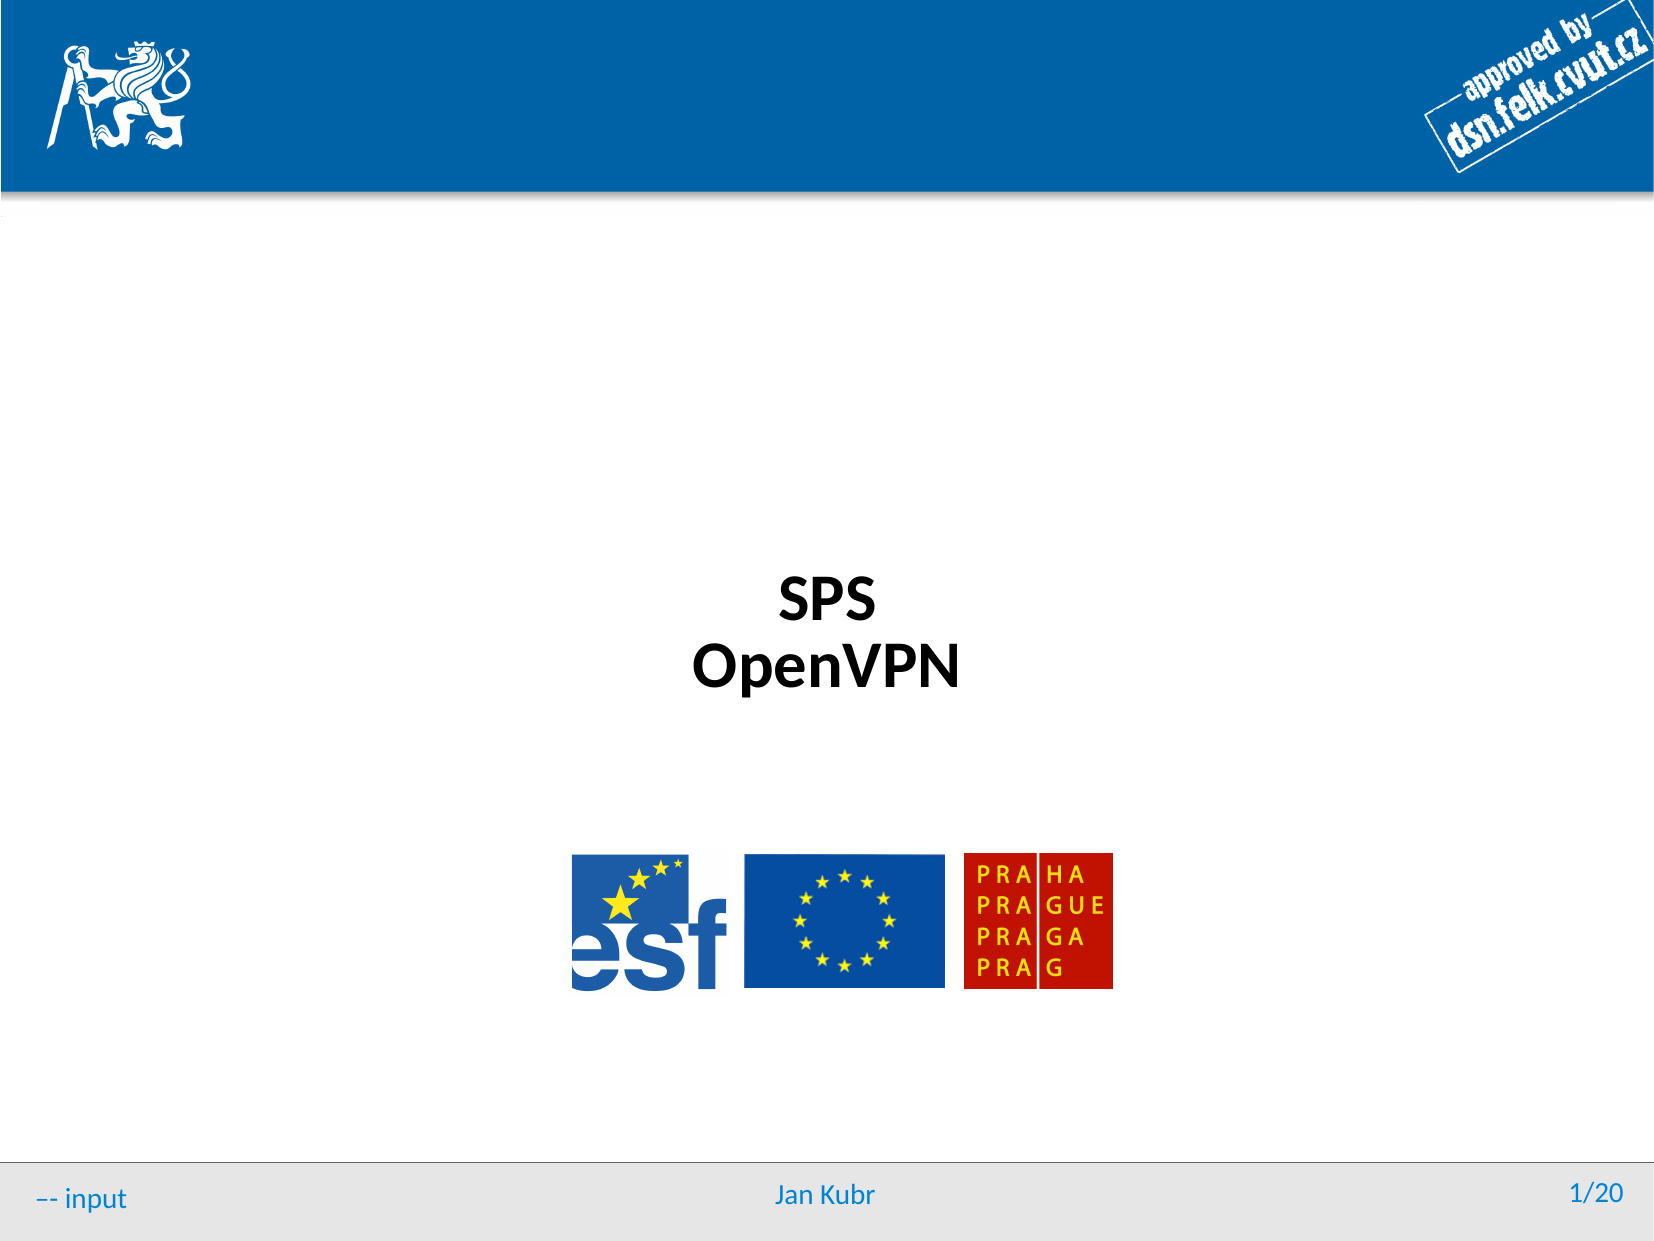

# SPS
OpenVPN
1
Jan Kubr
02/2006